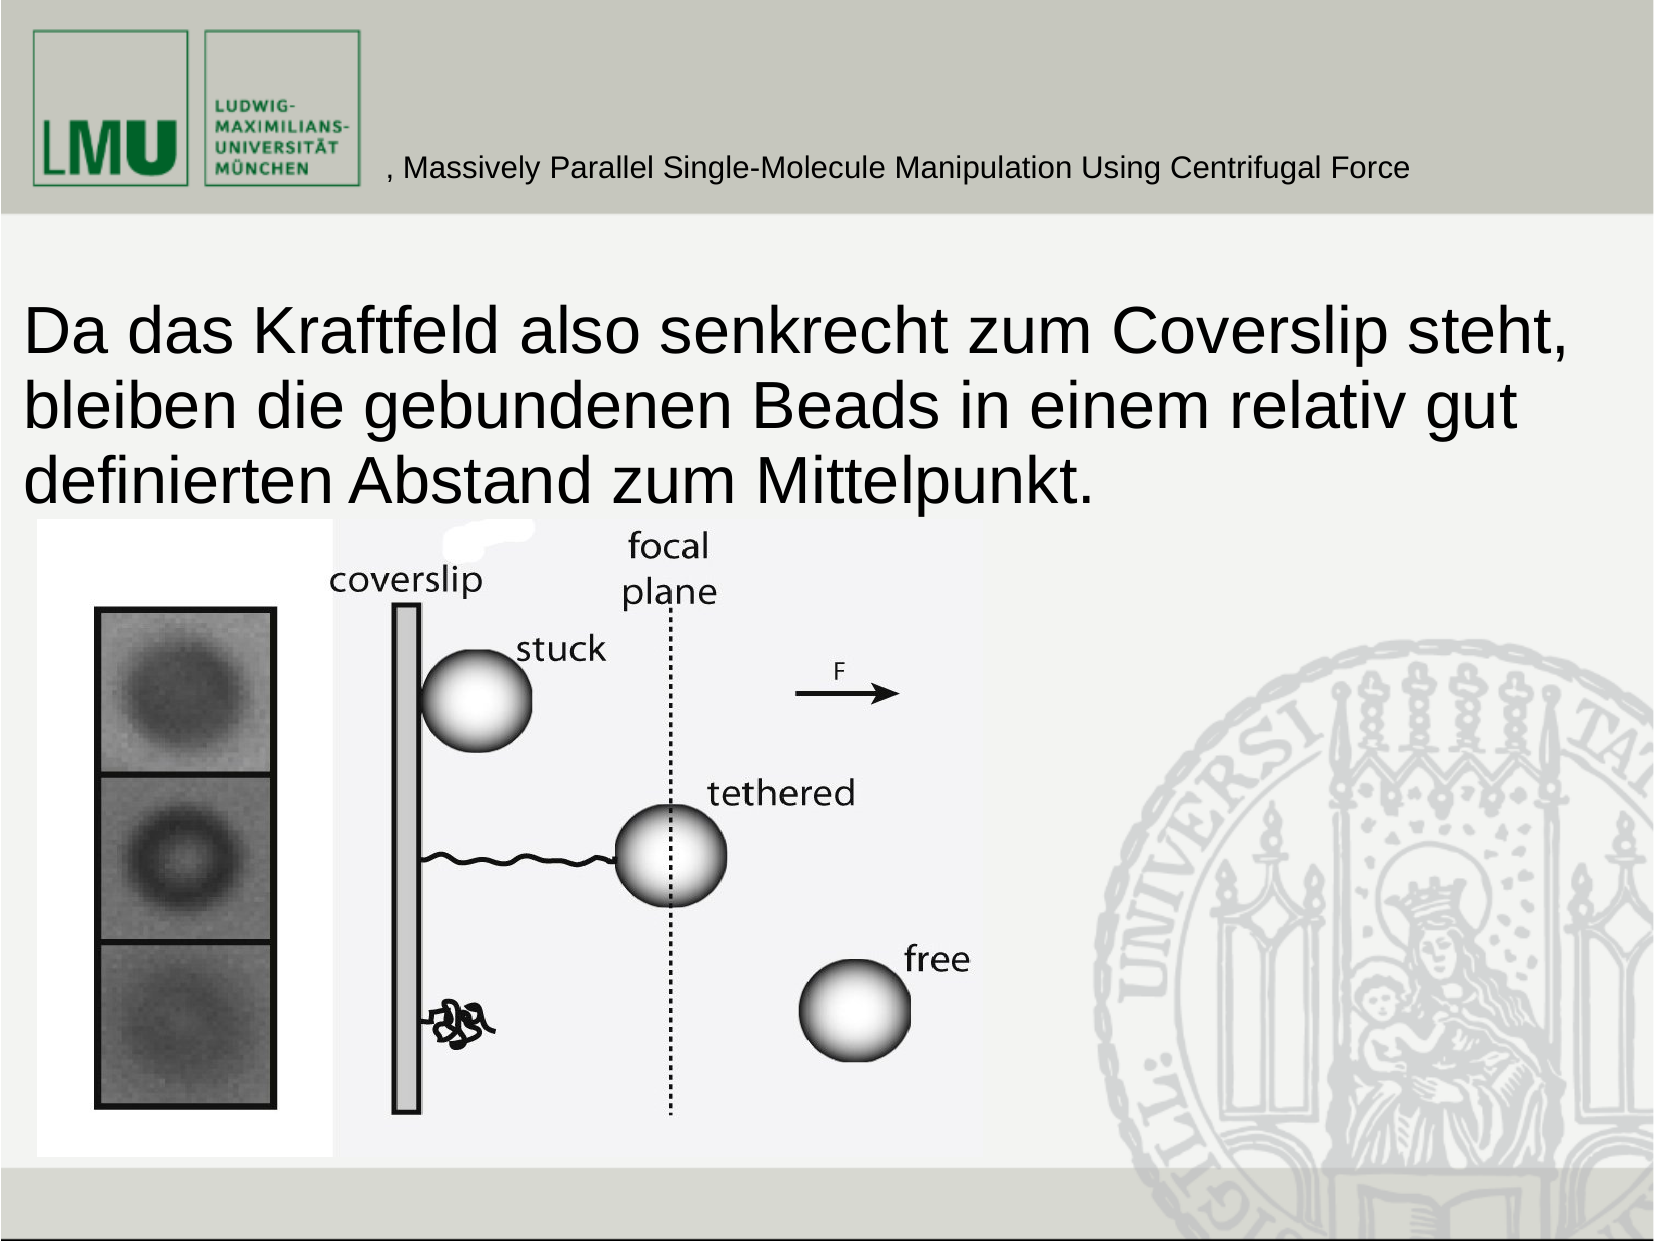

, Massively Parallel Single-Molecule Manipulation Using Centrifugal Force
Da das Kraftfeld also senkrecht zum Coverslip steht, bleiben die gebundenen Beads in einem relativ gut definierten Abstand zum Mittelpunkt.
#